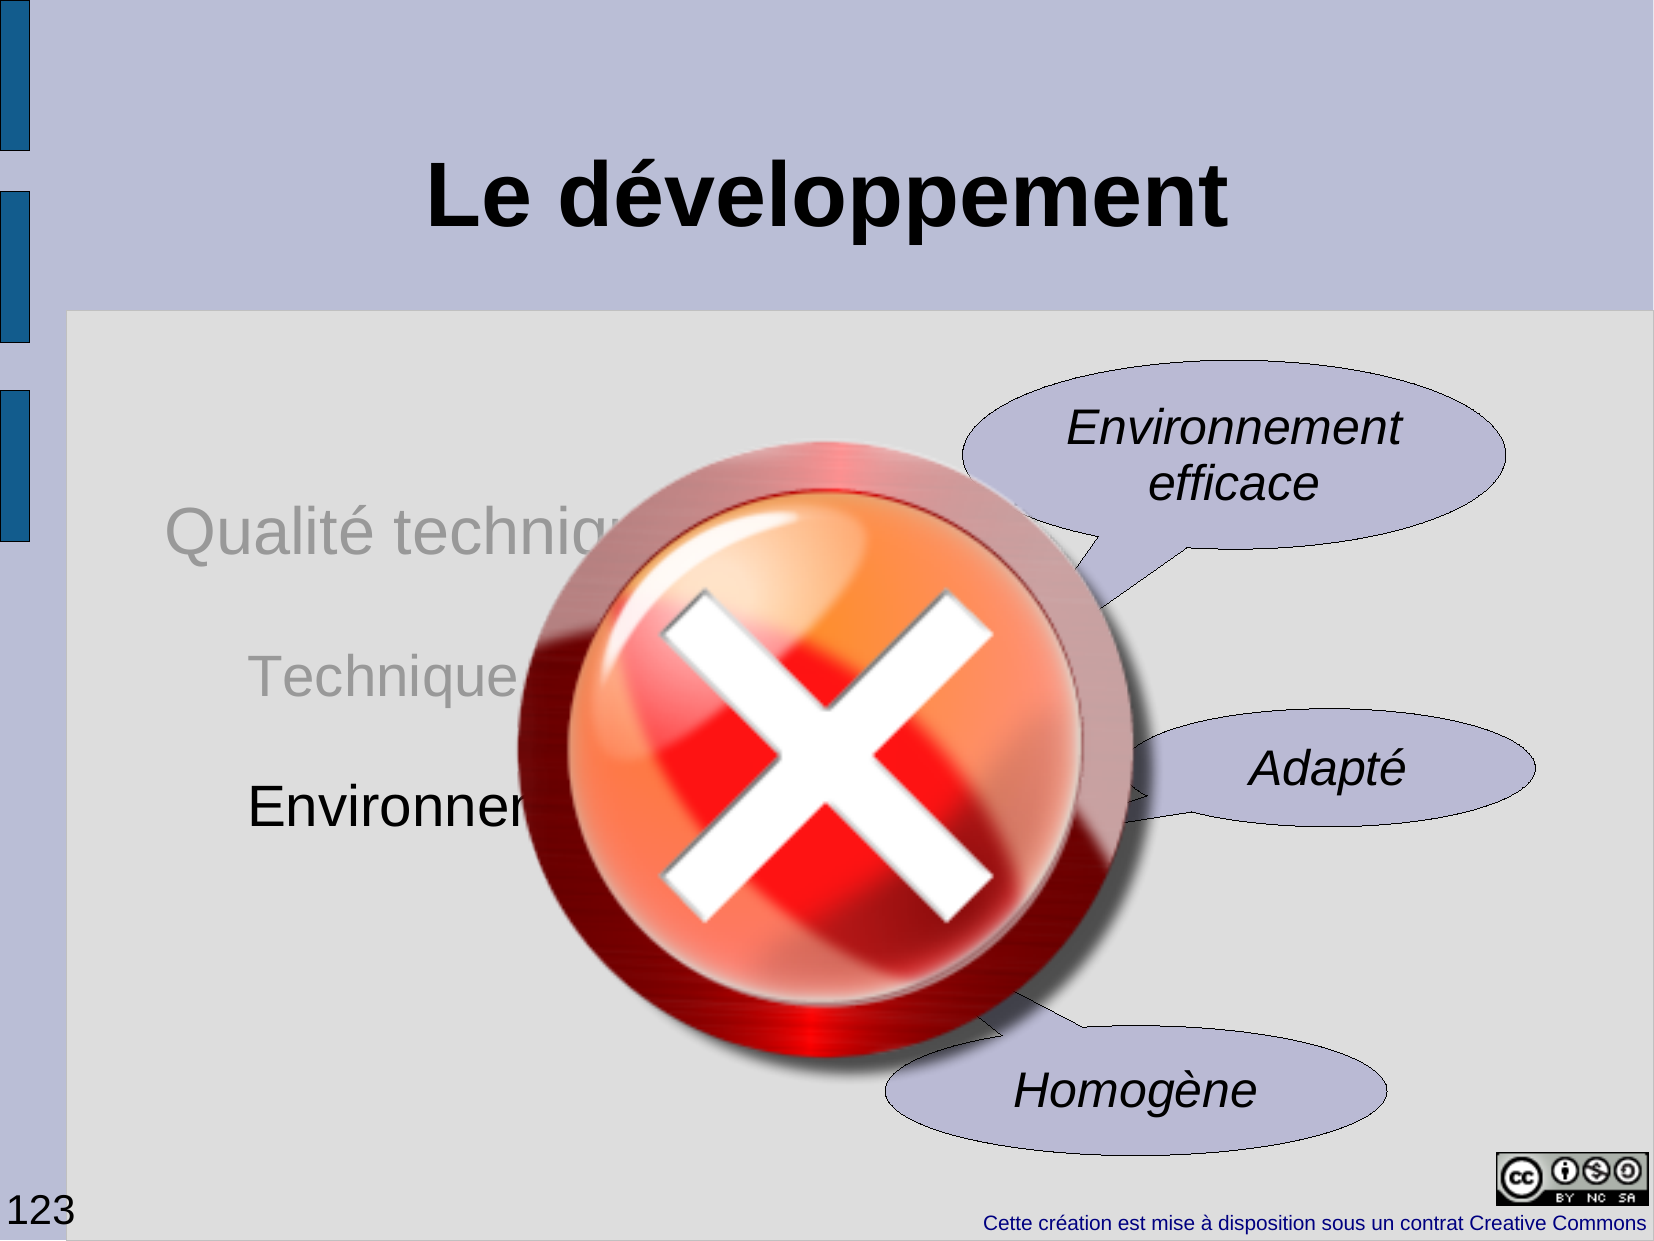

# Le développement
Qualité technique
Technique de binômage
Environnement de travail
Environnement
efficace
Adapté
Homogène